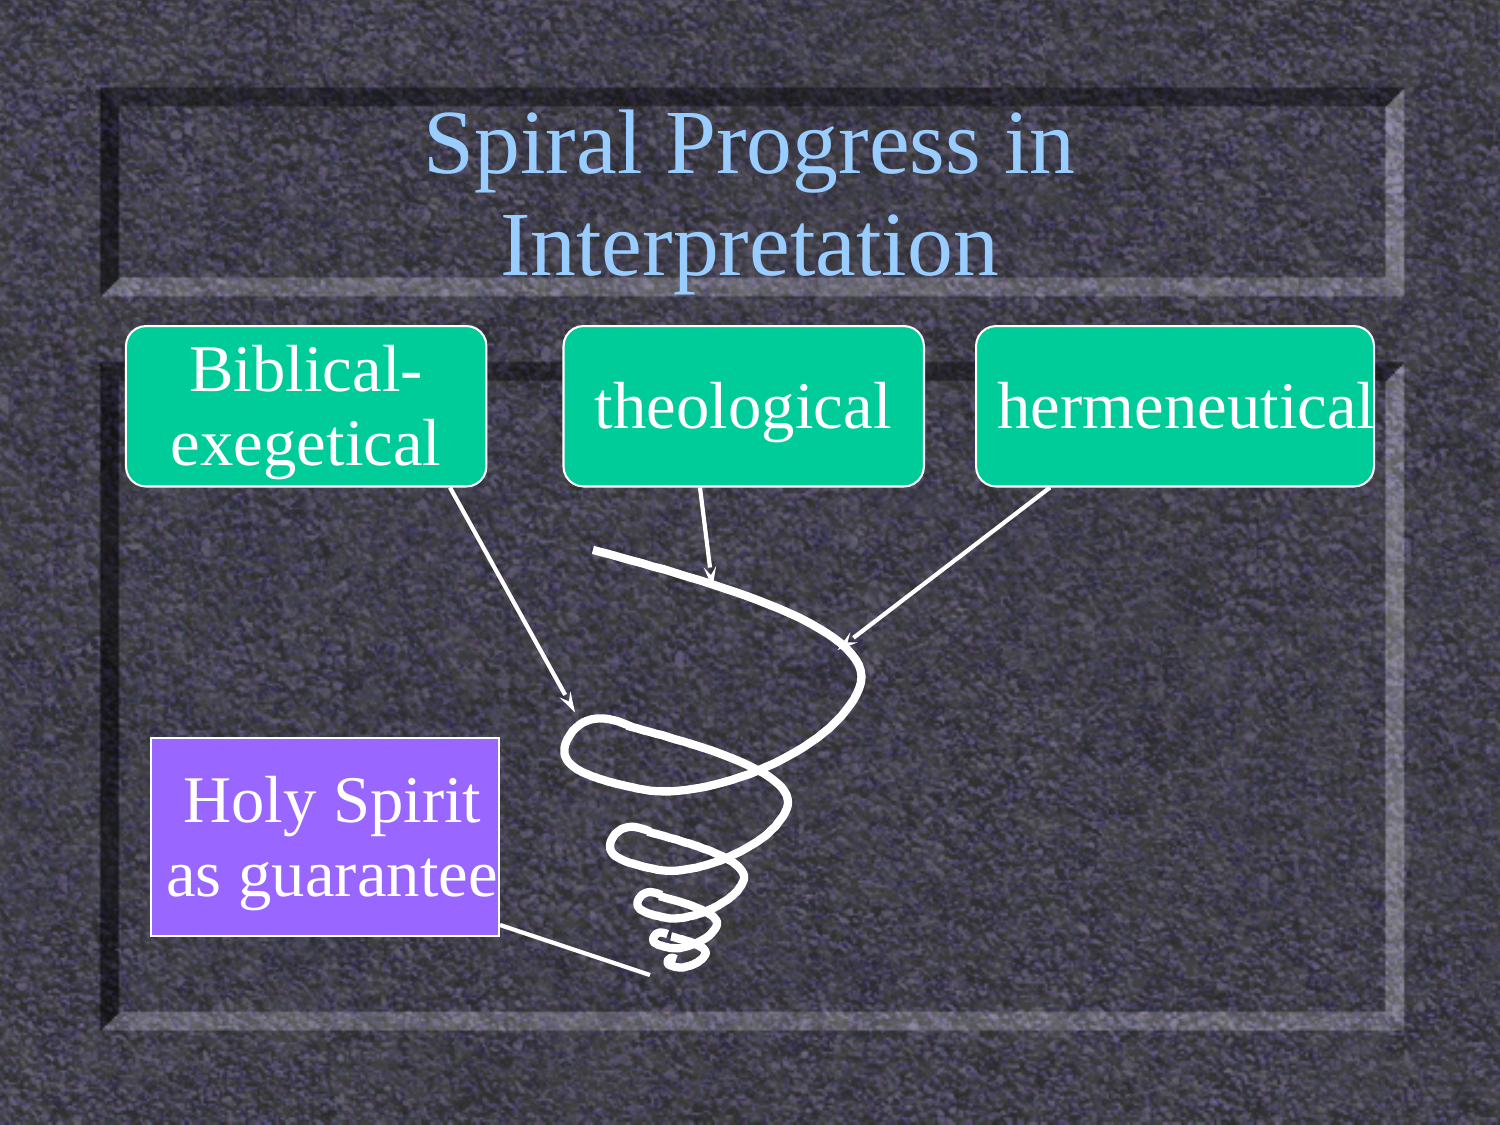

# Spiral Progress in Interpretation
Biblical-
exegetical
theological
hermeneutical
Holy Spirit
as guarantee